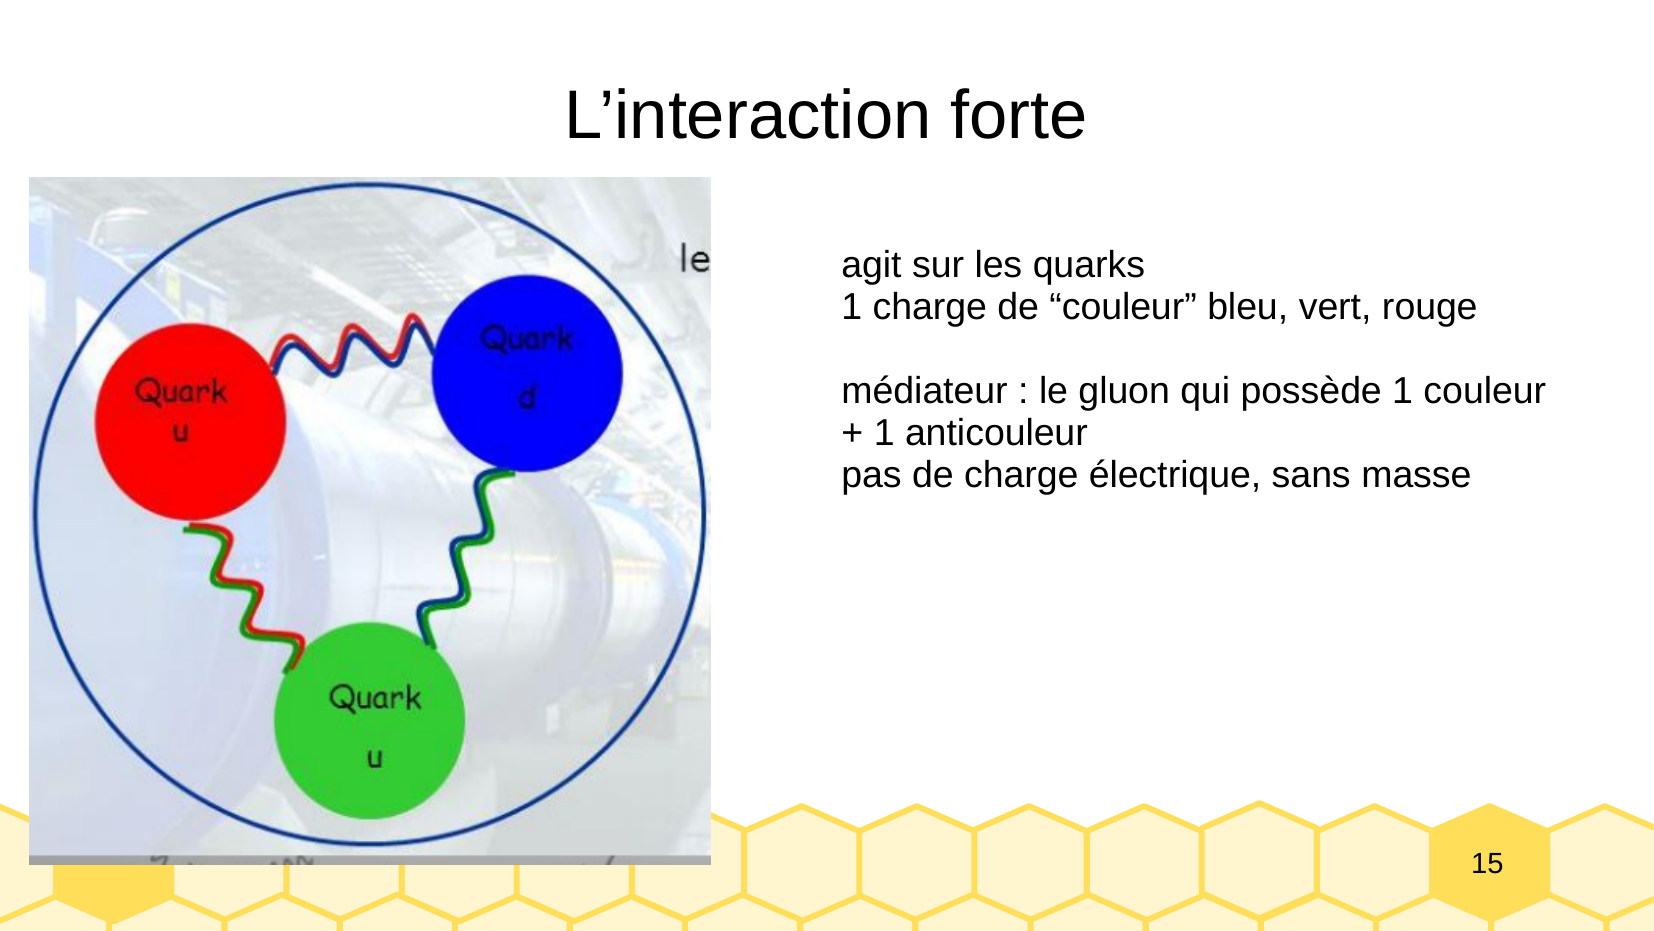

# L’interaction forte
agit sur les quarks
1 charge de “couleur” bleu, vert, rouge
médiateur : le gluon qui possède 1 couleur + 1 anticouleur
pas de charge électrique, sans masse